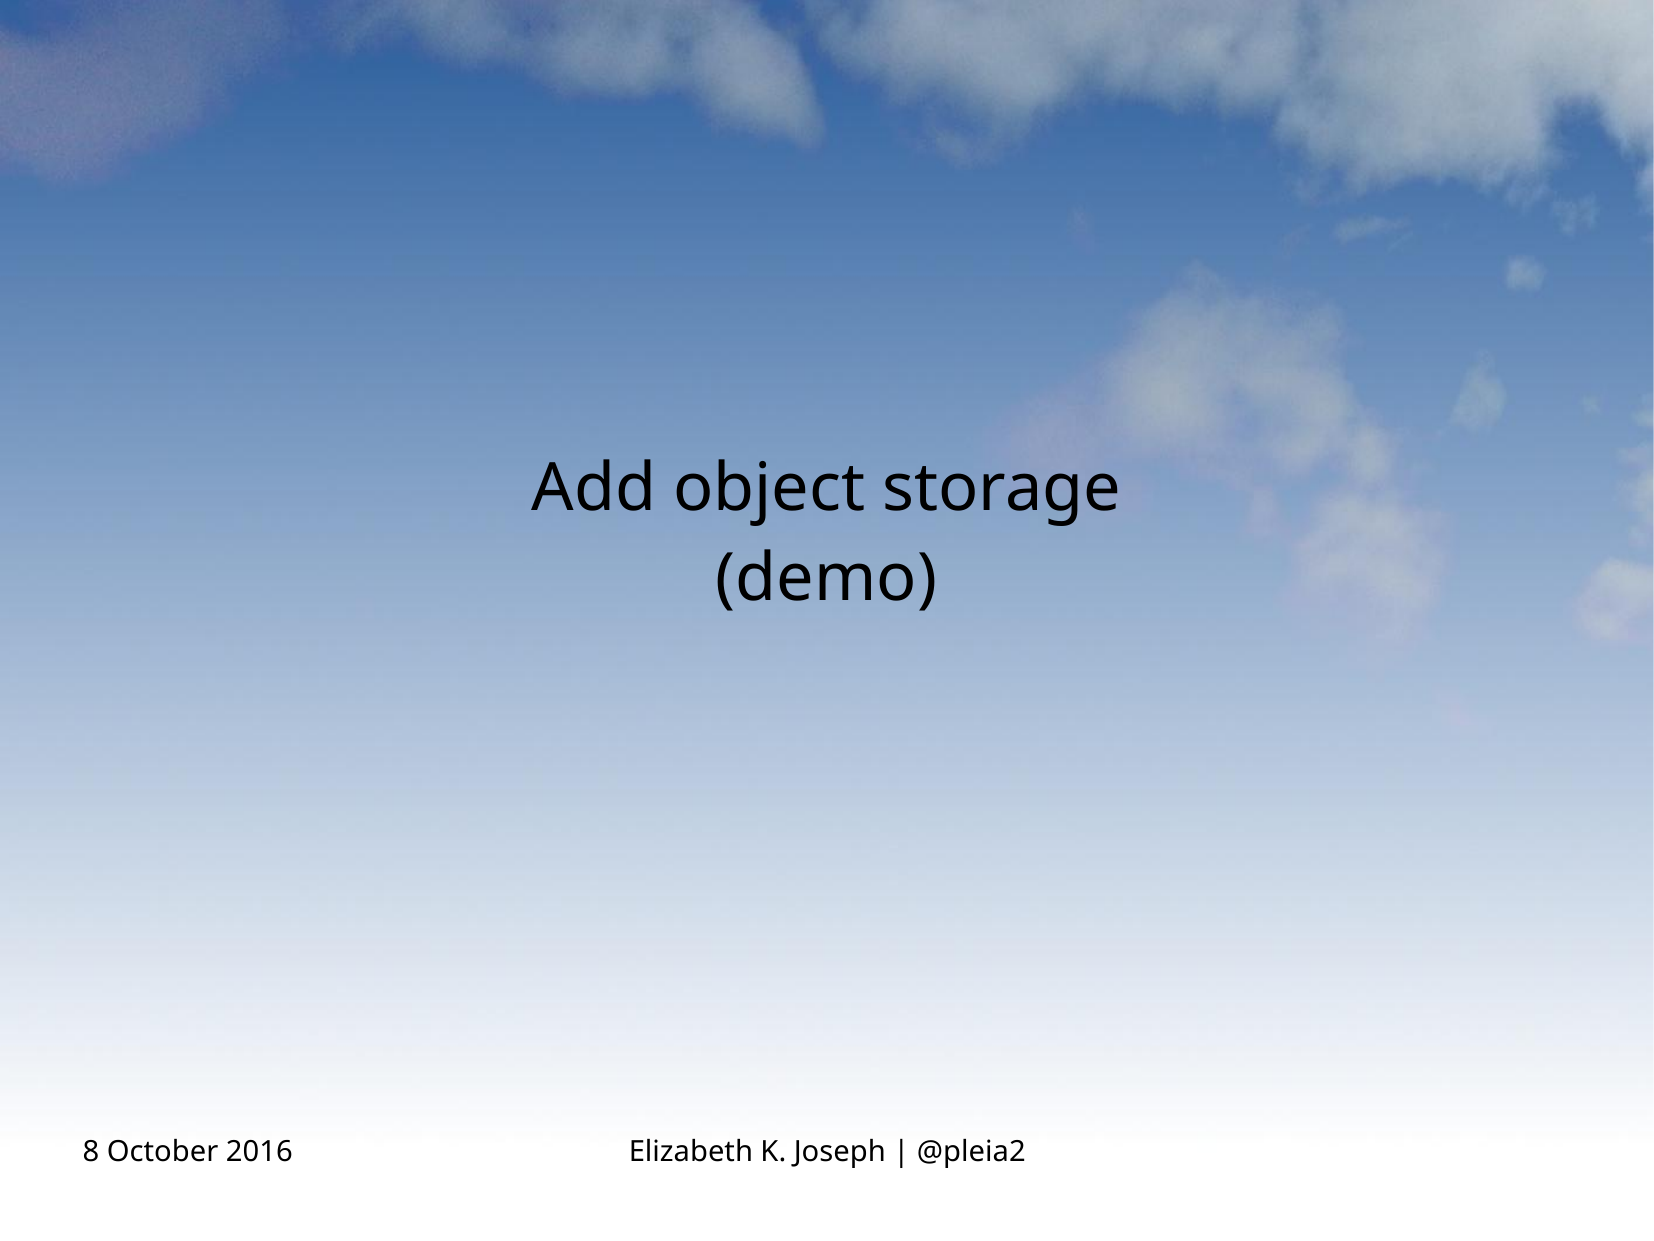

# Add object storage
(demo)
8 October 2016
Elizabeth K. Joseph | @pleia2